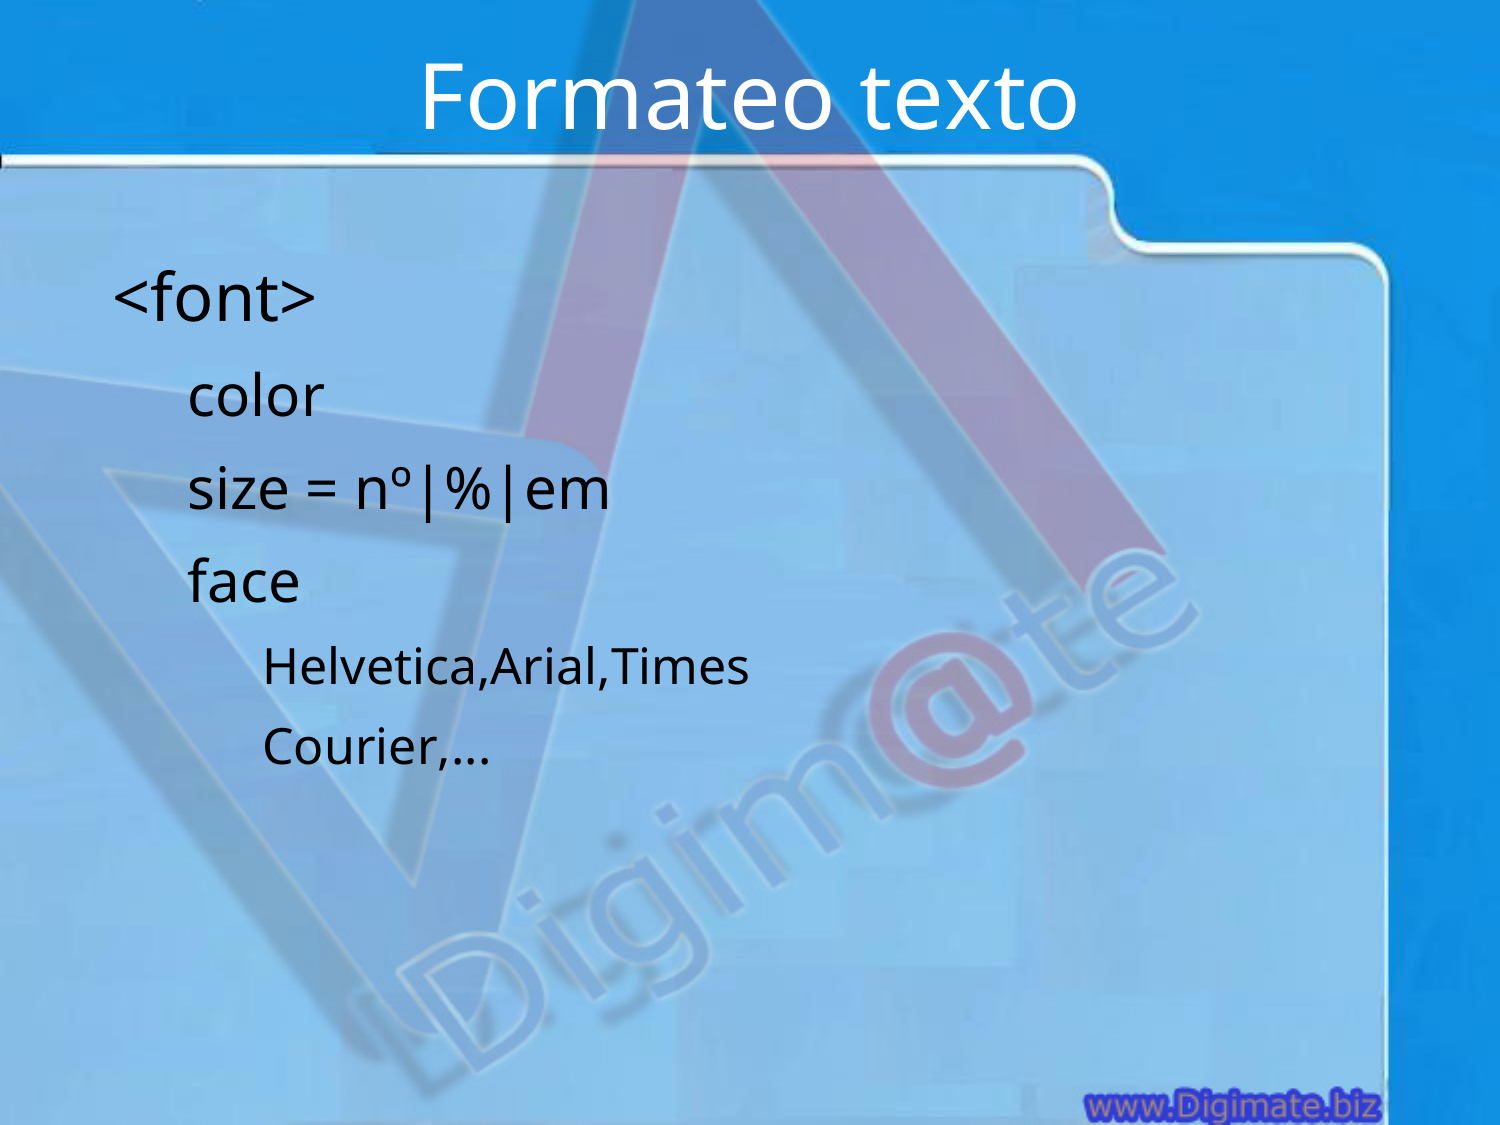

# Formateo texto
<font>
color
size = nº|%|em
face
Helvetica,Arial,Times
Courier,...